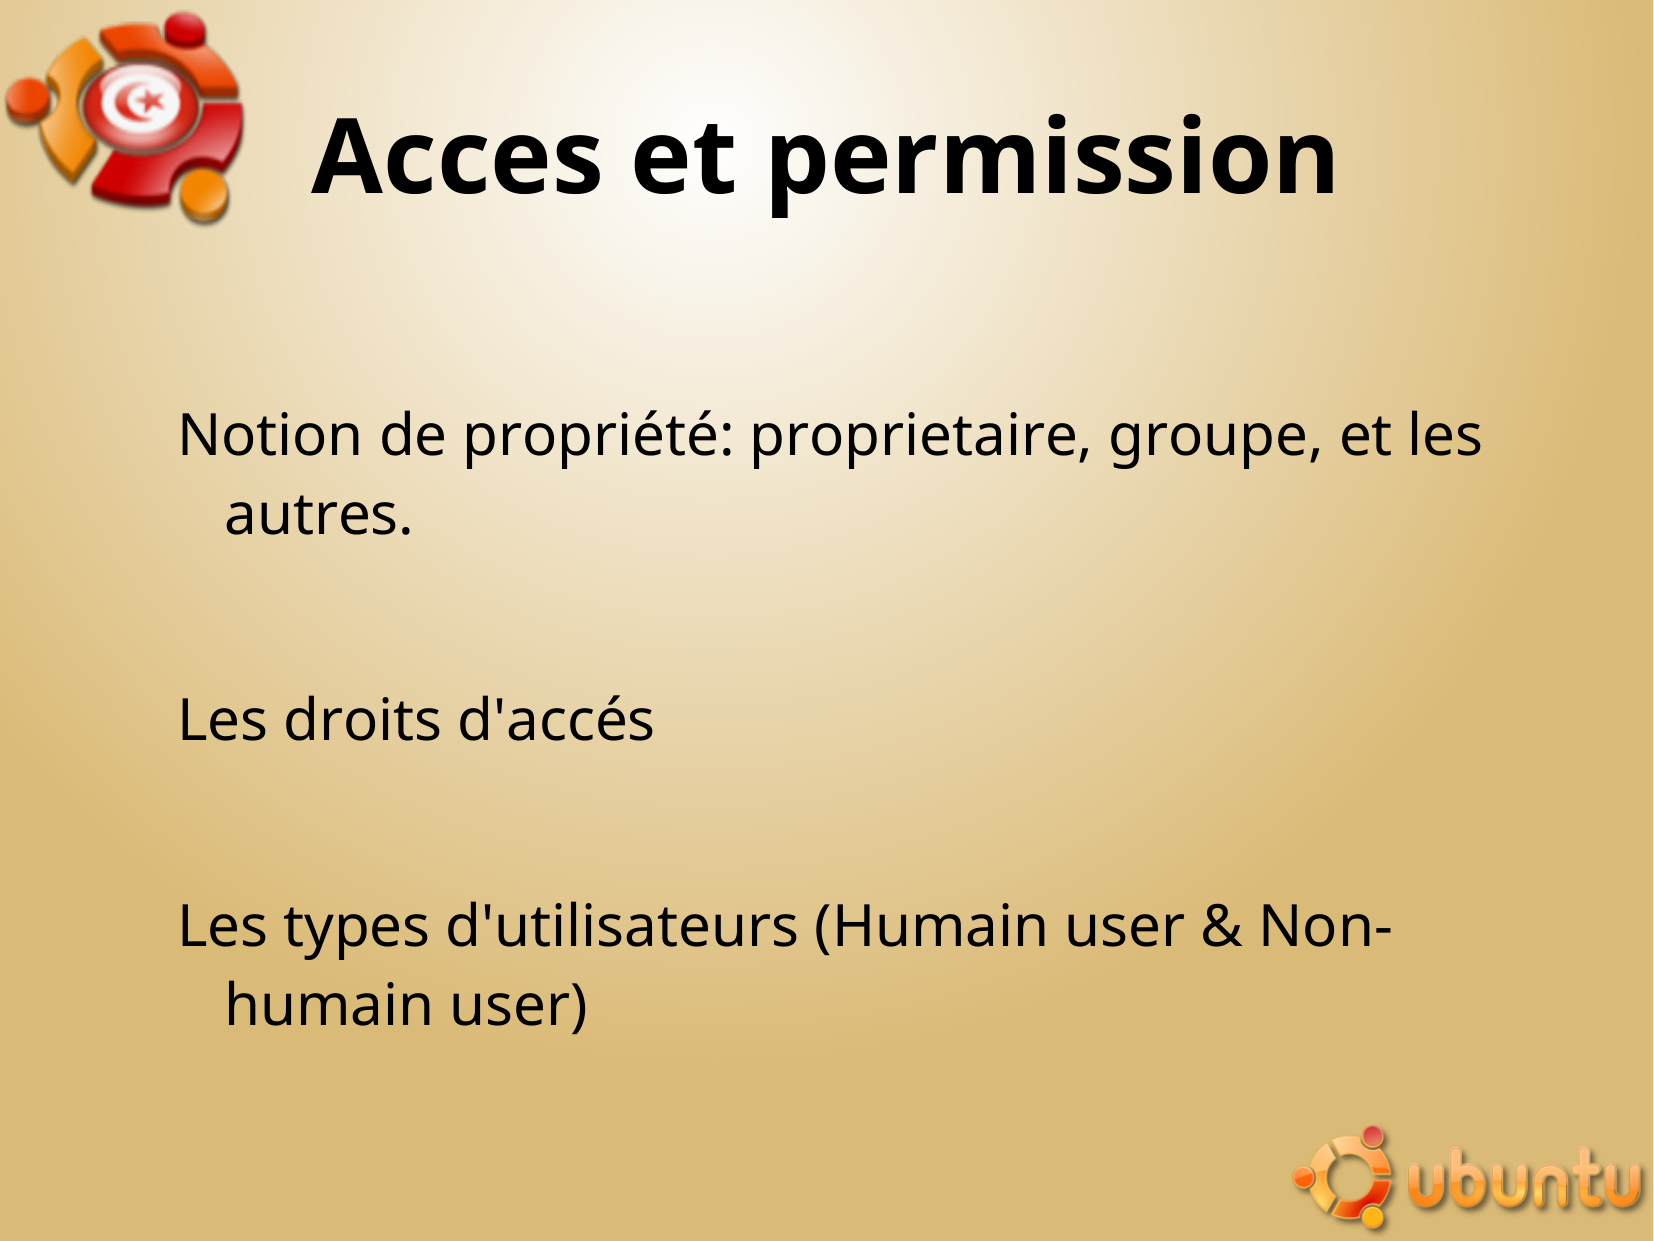

# Acces et permission
Notion de propriété: proprietaire, groupe, et les autres.
Les droits d'accés
Les types d'utilisateurs (Humain user & Non-humain user)